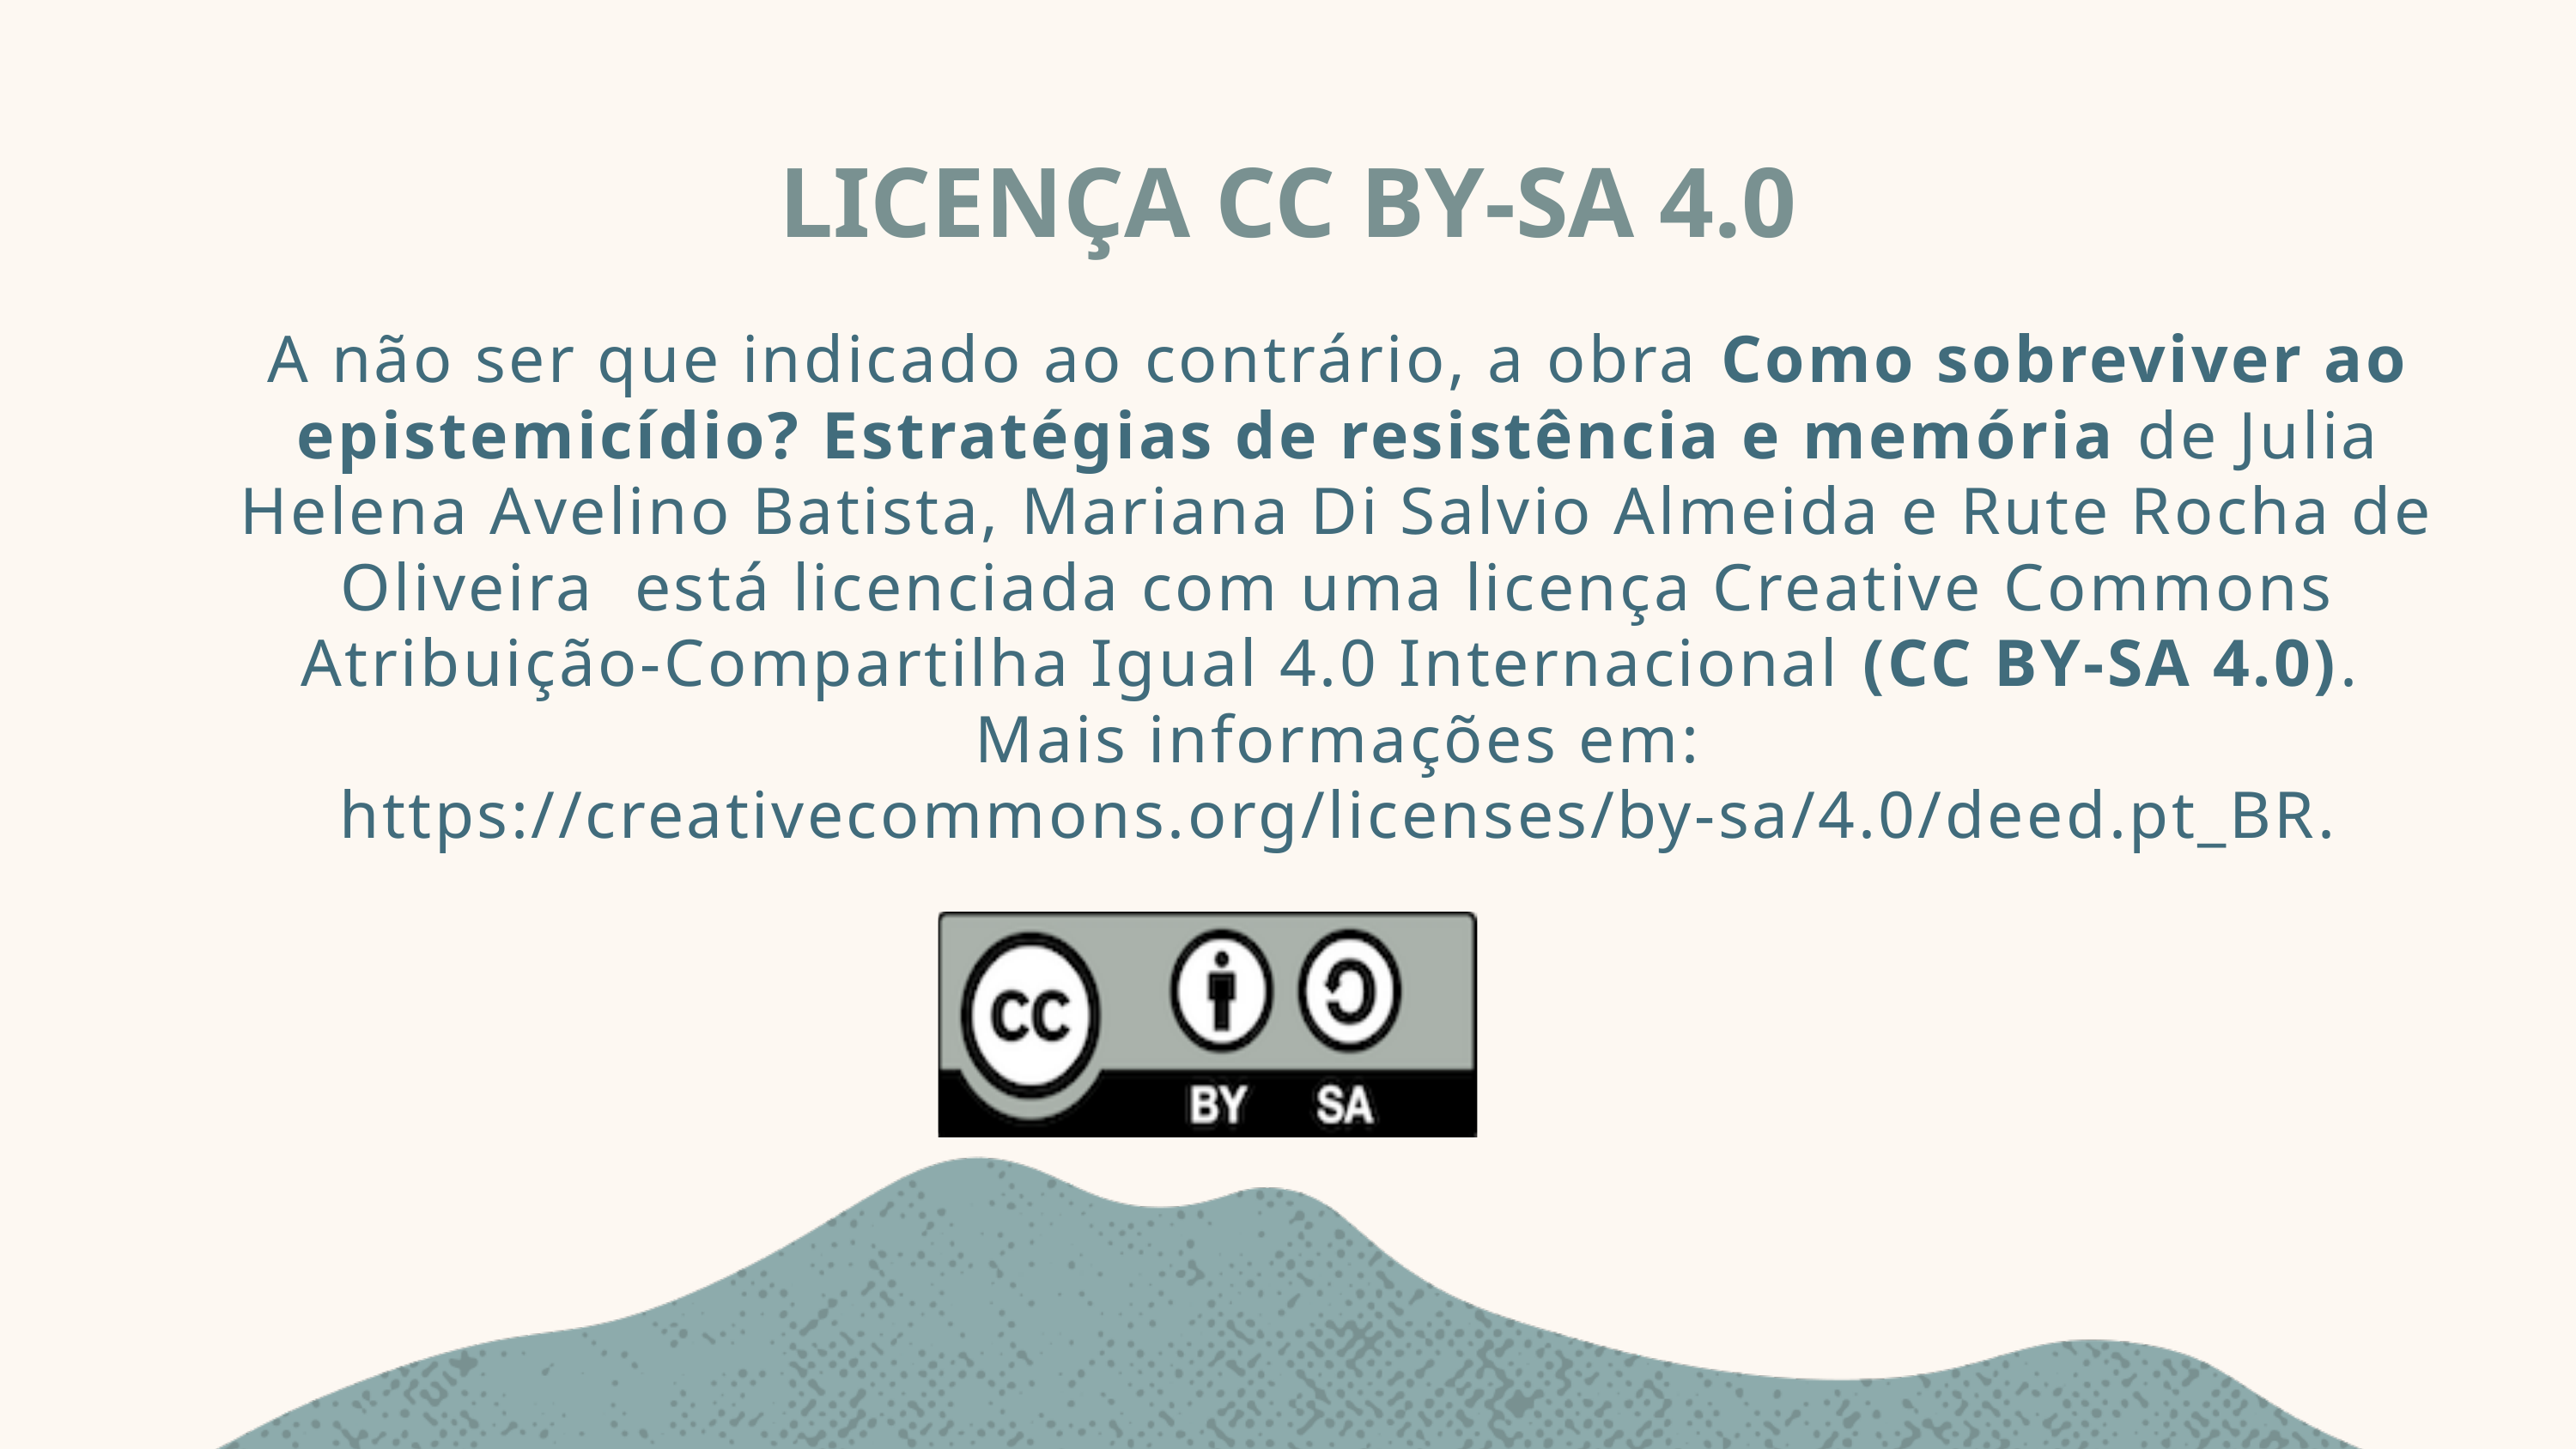

LICENÇA CC BY-SA 4.0
A não ser que indicado ao contrário, a obra Como sobreviver ao epistemicídio? Estratégias de resistência e memória de Julia Helena Avelino Batista, Mariana Di Salvio Almeida e Rute Rocha de Oliveira está licenciada com uma licença Creative Commons Atribuição-Compartilha Igual 4.0 Internacional (CC BY-SA 4.0).
Mais informações em: https://creativecommons.org/licenses/by-sa/4.0/deed.pt_BR.